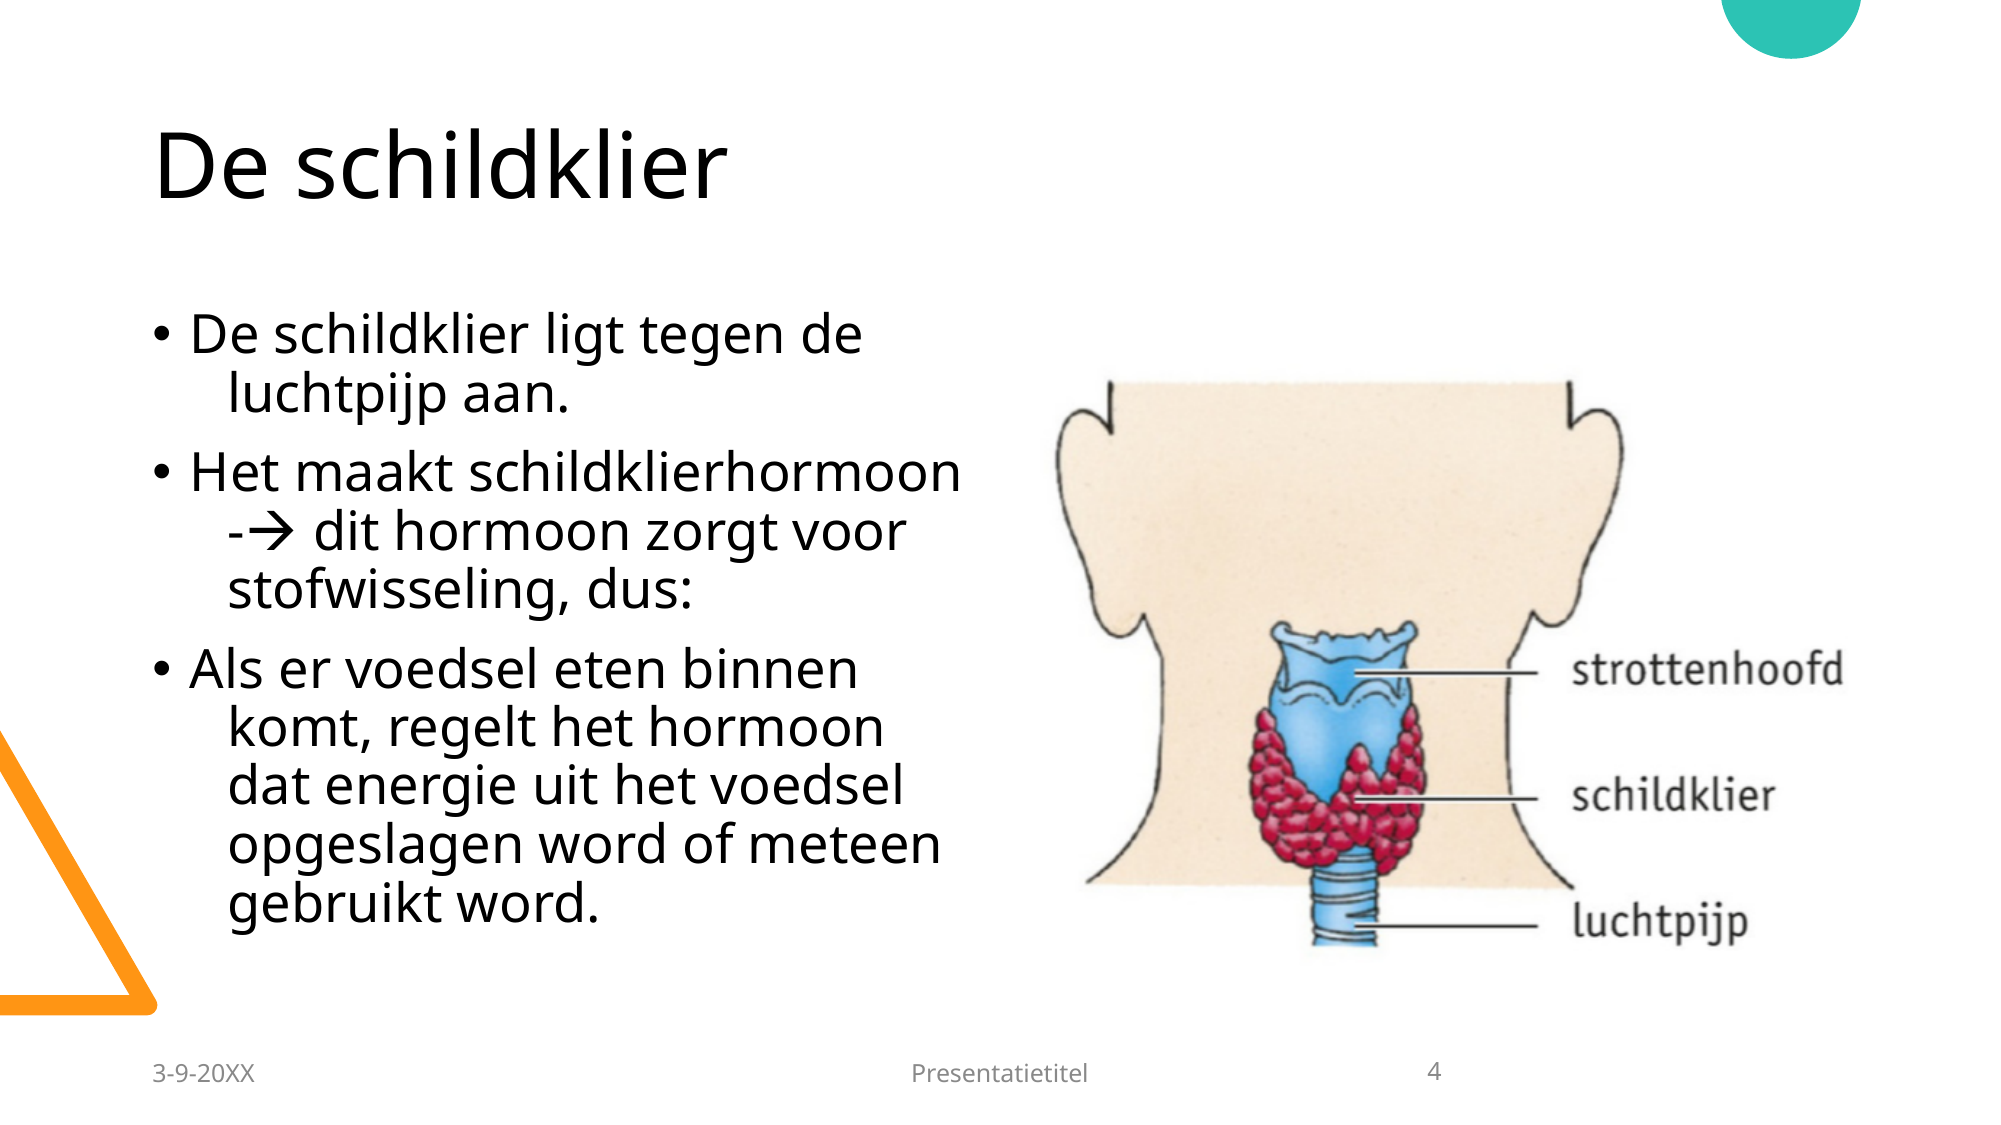

# De schildklier
De schildklier ligt tegen de luchtpijp aan.
Het maakt schildklierhormoon - dit hormoon zorgt voor stofwisseling, dus:
Als er voedsel eten binnen komt, regelt het hormoon dat energie uit het voedsel opgeslagen word of meteen gebruikt word.
3-9-20XX
Presentatietitel